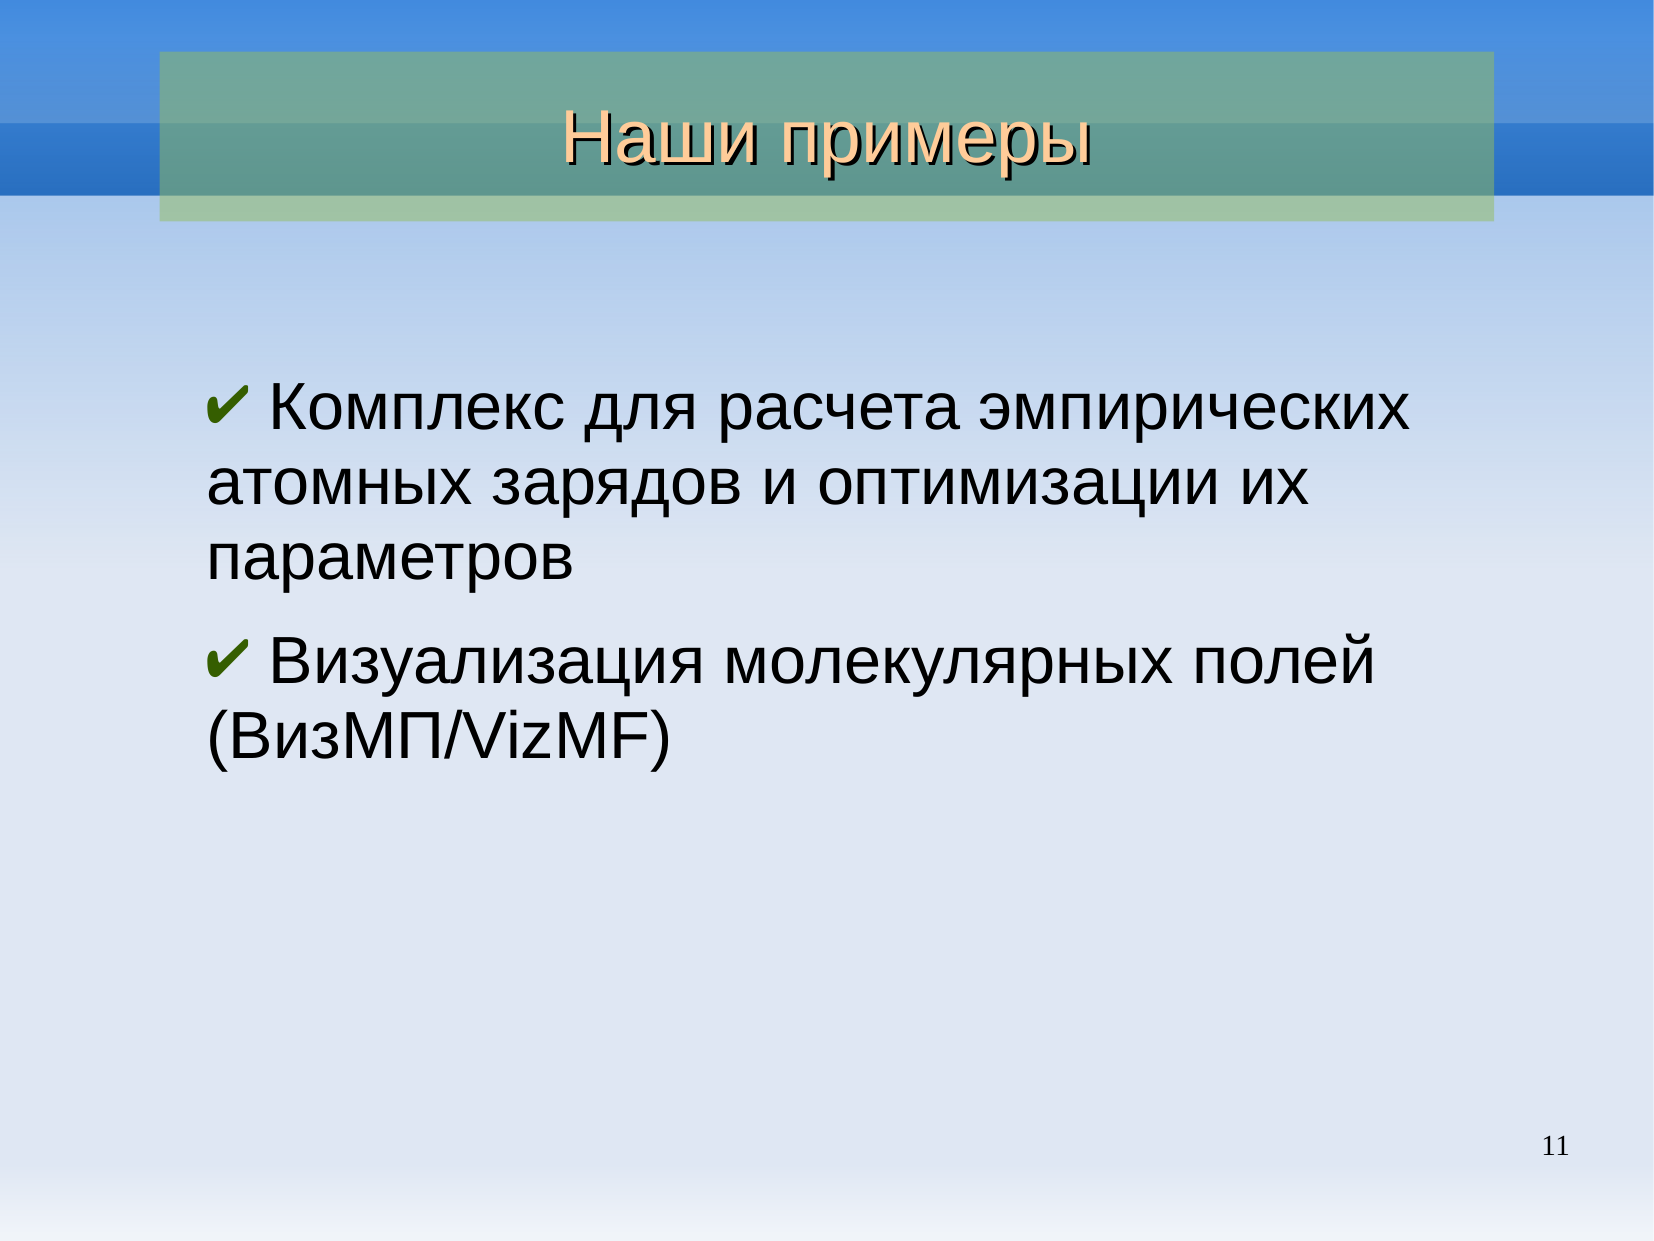

# Наши примеры
 Комплекс для расчета эмпирических атомных зарядов и оптимизации их параметров
 Визуализация молекулярных полей (ВизМП/VizMF)
11